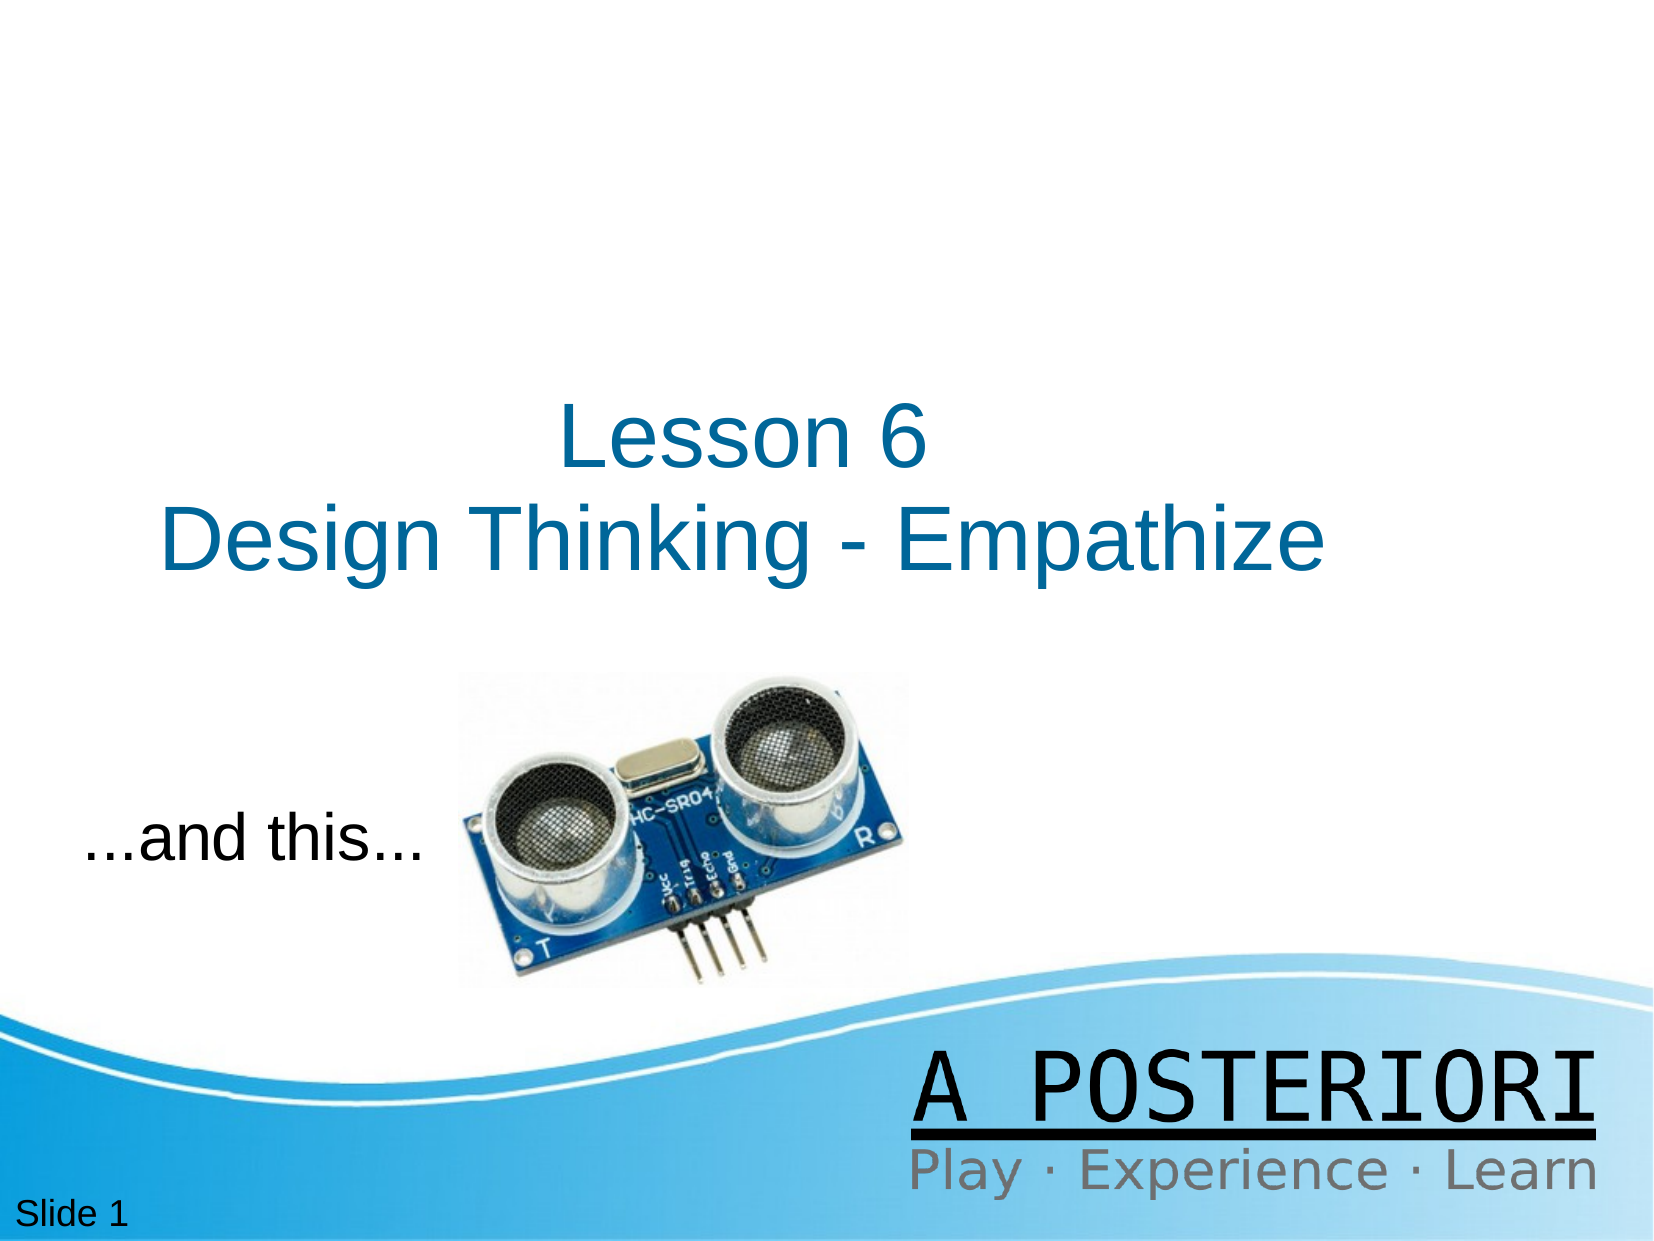

# Lesson 6 Design Thinking - Empathize
...and this...